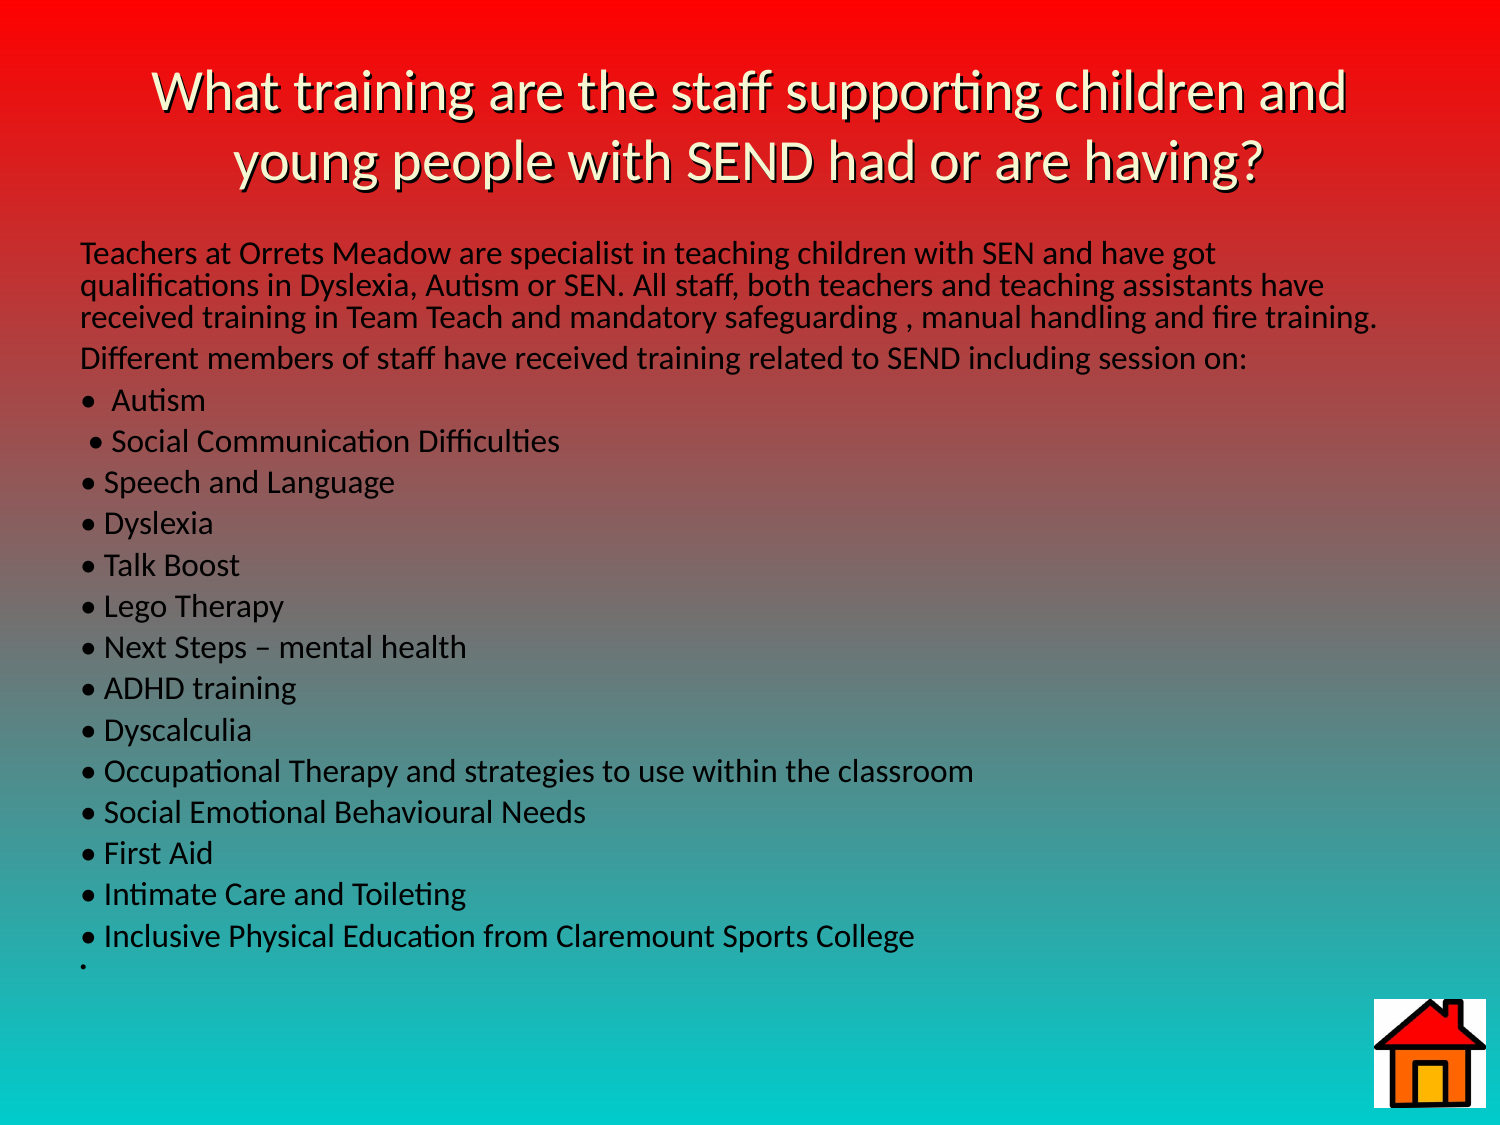

# What training are the staff supporting children and young people with SEND had or are having?
Teachers at Orrets Meadow are specialist in teaching children with SEN and have got qualifications in Dyslexia, Autism or SEN. All staff, both teachers and teaching assistants have received training in Team Teach and mandatory safeguarding , manual handling and fire training.
Different members of staff have received training related to SEND including session on:
• Autism
 • Social Communication Difficulties
• Speech and Language
• Dyslexia
• Talk Boost
• Lego Therapy
• Next Steps – mental health
• ADHD training
• Dyscalculia
• Occupational Therapy and strategies to use within the classroom
• Social Emotional Behavioural Needs
• First Aid
• Intimate Care and Toileting
• Inclusive Physical Education from Claremount Sports College